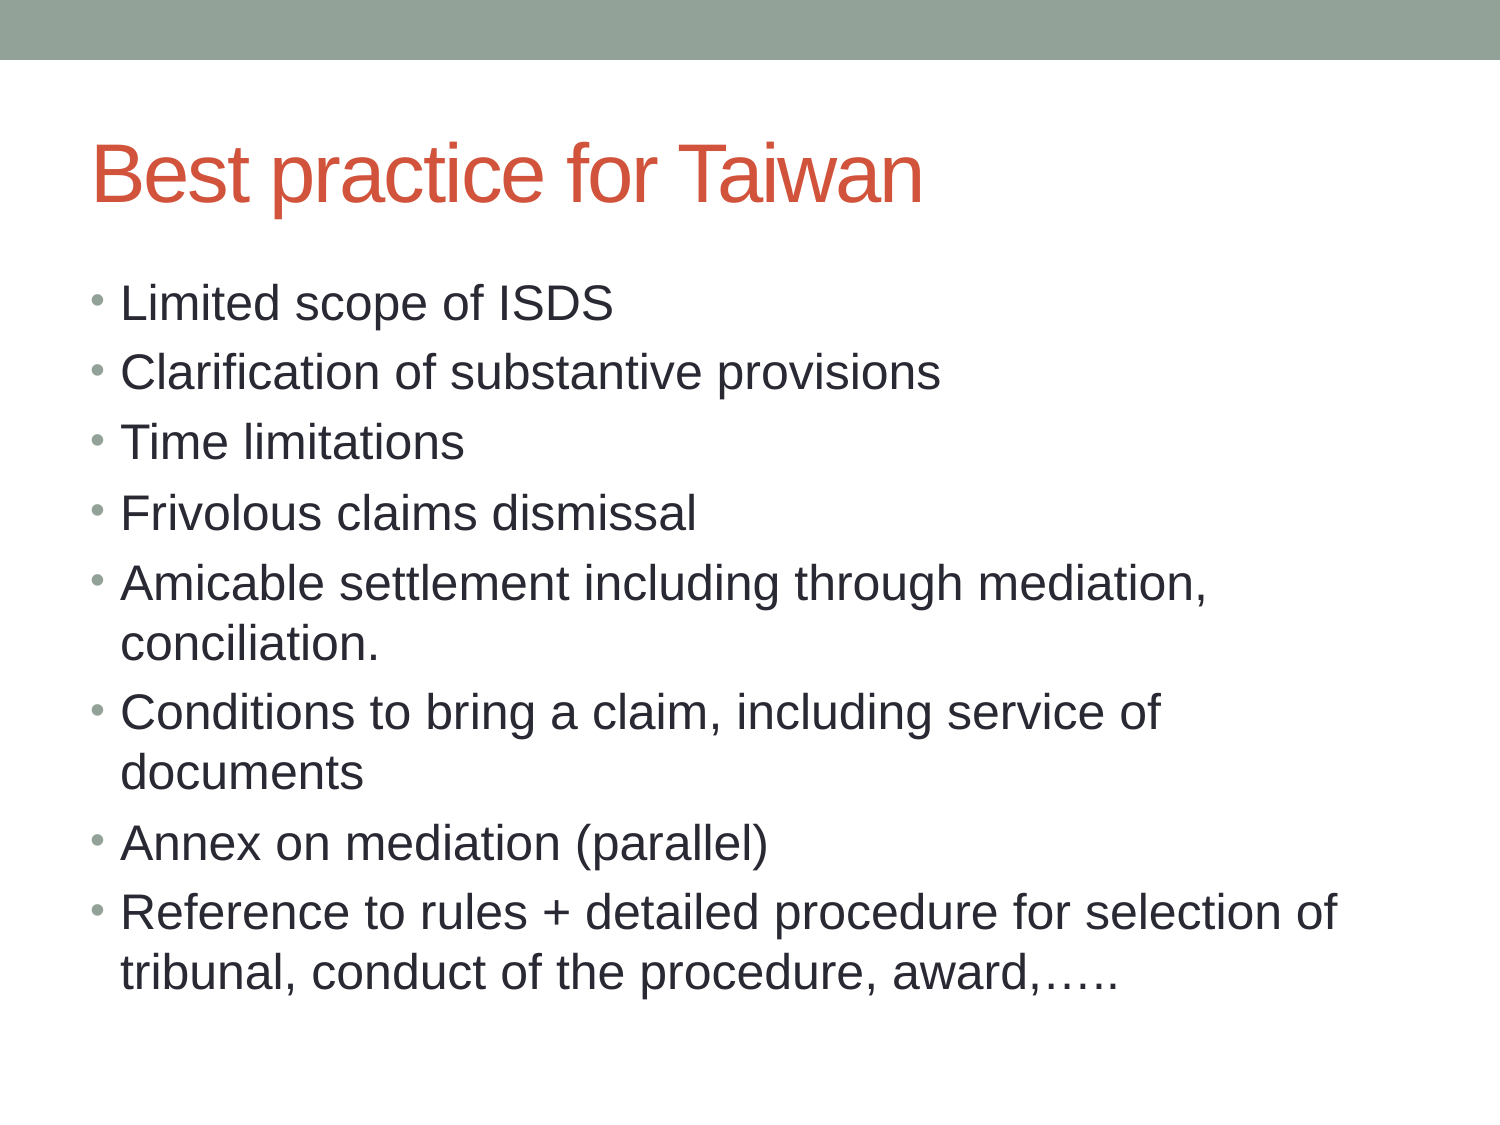

# Best practice for Taiwan
Limited scope of ISDS
Clarification of substantive provisions
Time limitations
Frivolous claims dismissal
Amicable settlement including through mediation, conciliation.
Conditions to bring a claim, including service of documents
Annex on mediation (parallel)
Reference to rules + detailed procedure for selection of tribunal, conduct of the procedure, award,…..